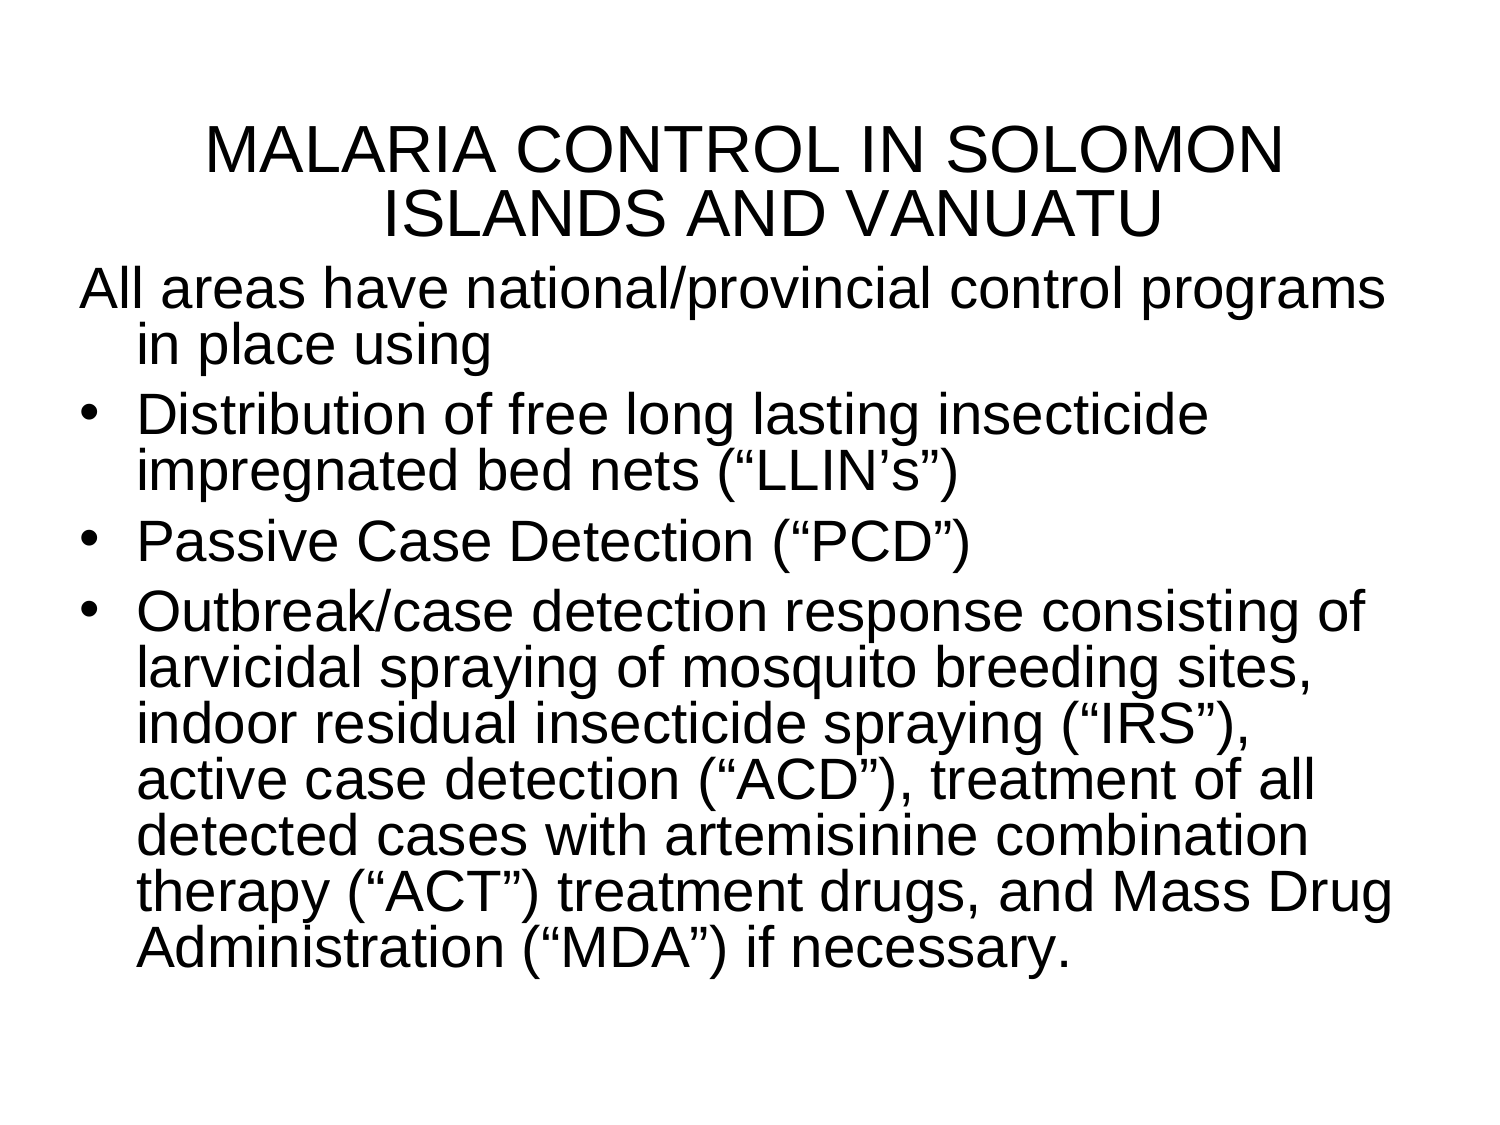

#
MALARIA CONTROL IN SOLOMON ISLANDS AND VANUATU
All areas have national/provincial control programs in place using
Distribution of free long lasting insecticide impregnated bed nets (“LLIN’s”)
Passive Case Detection (“PCD”)
Outbreak/case detection response consisting of larvicidal spraying of mosquito breeding sites, indoor residual insecticide spraying (“IRS”), active case detection (“ACD”), treatment of all detected cases with artemisinine combination therapy (“ACT”) treatment drugs, and Mass Drug Administration (“MDA”) if necessary.